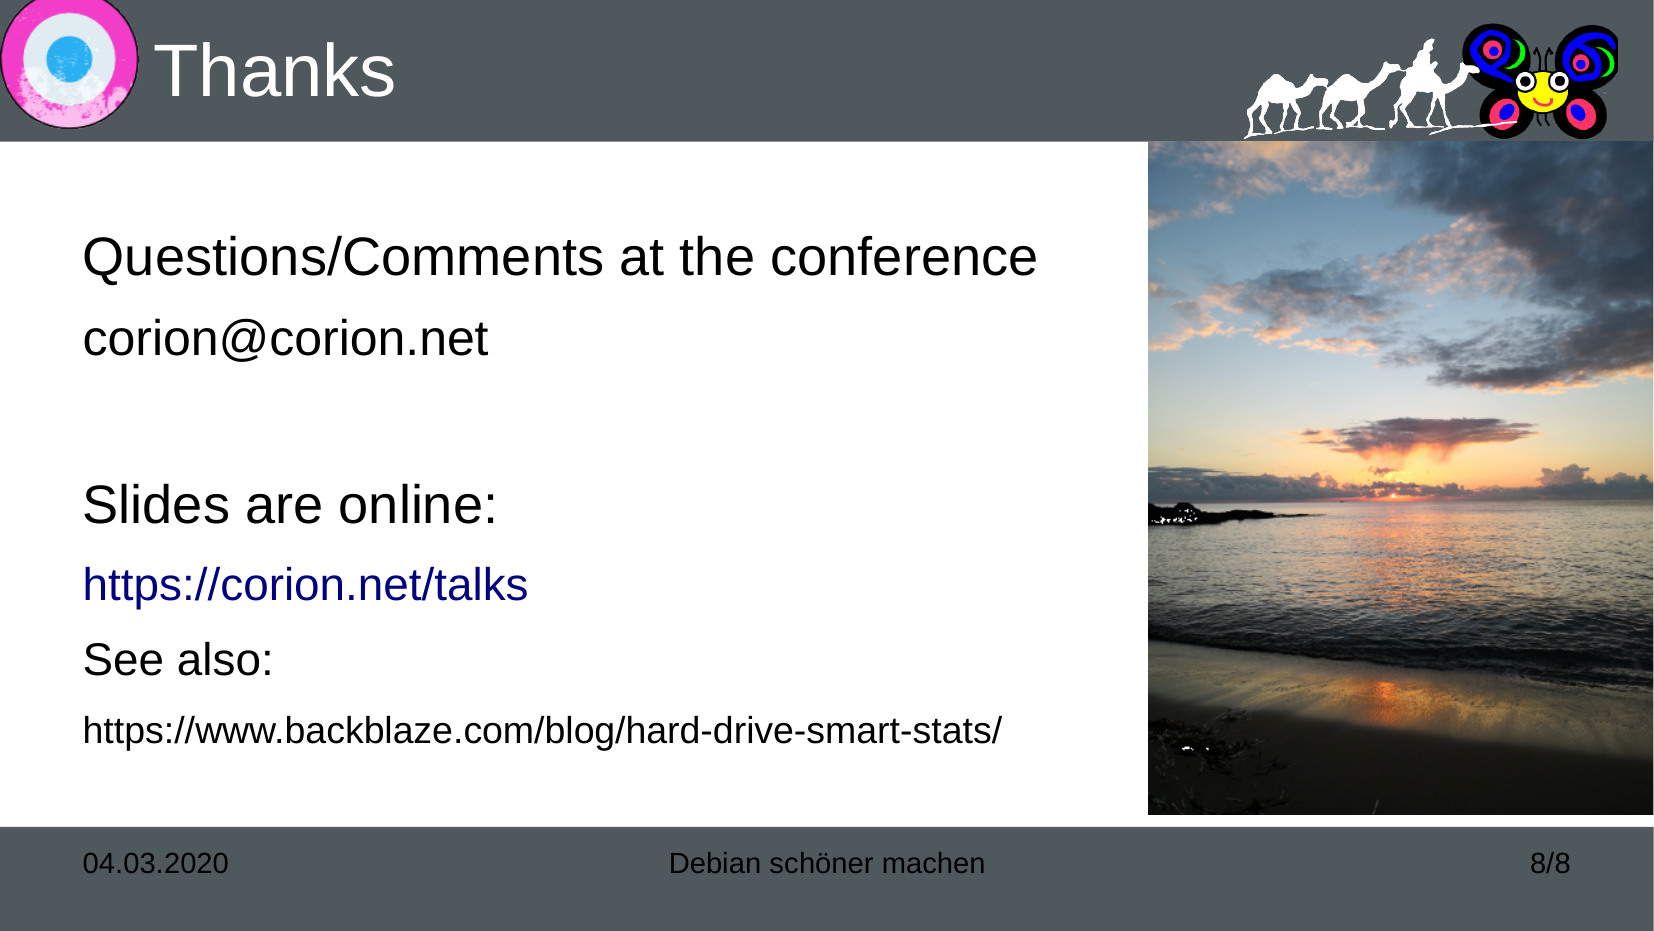

# Thanks
Questions/Comments at the conference
corion@corion.net
Slides are online:
https://corion.net/talks
See also:
https://www.backblaze.com/blog/hard-drive-smart-stats/
08. März 2019
8